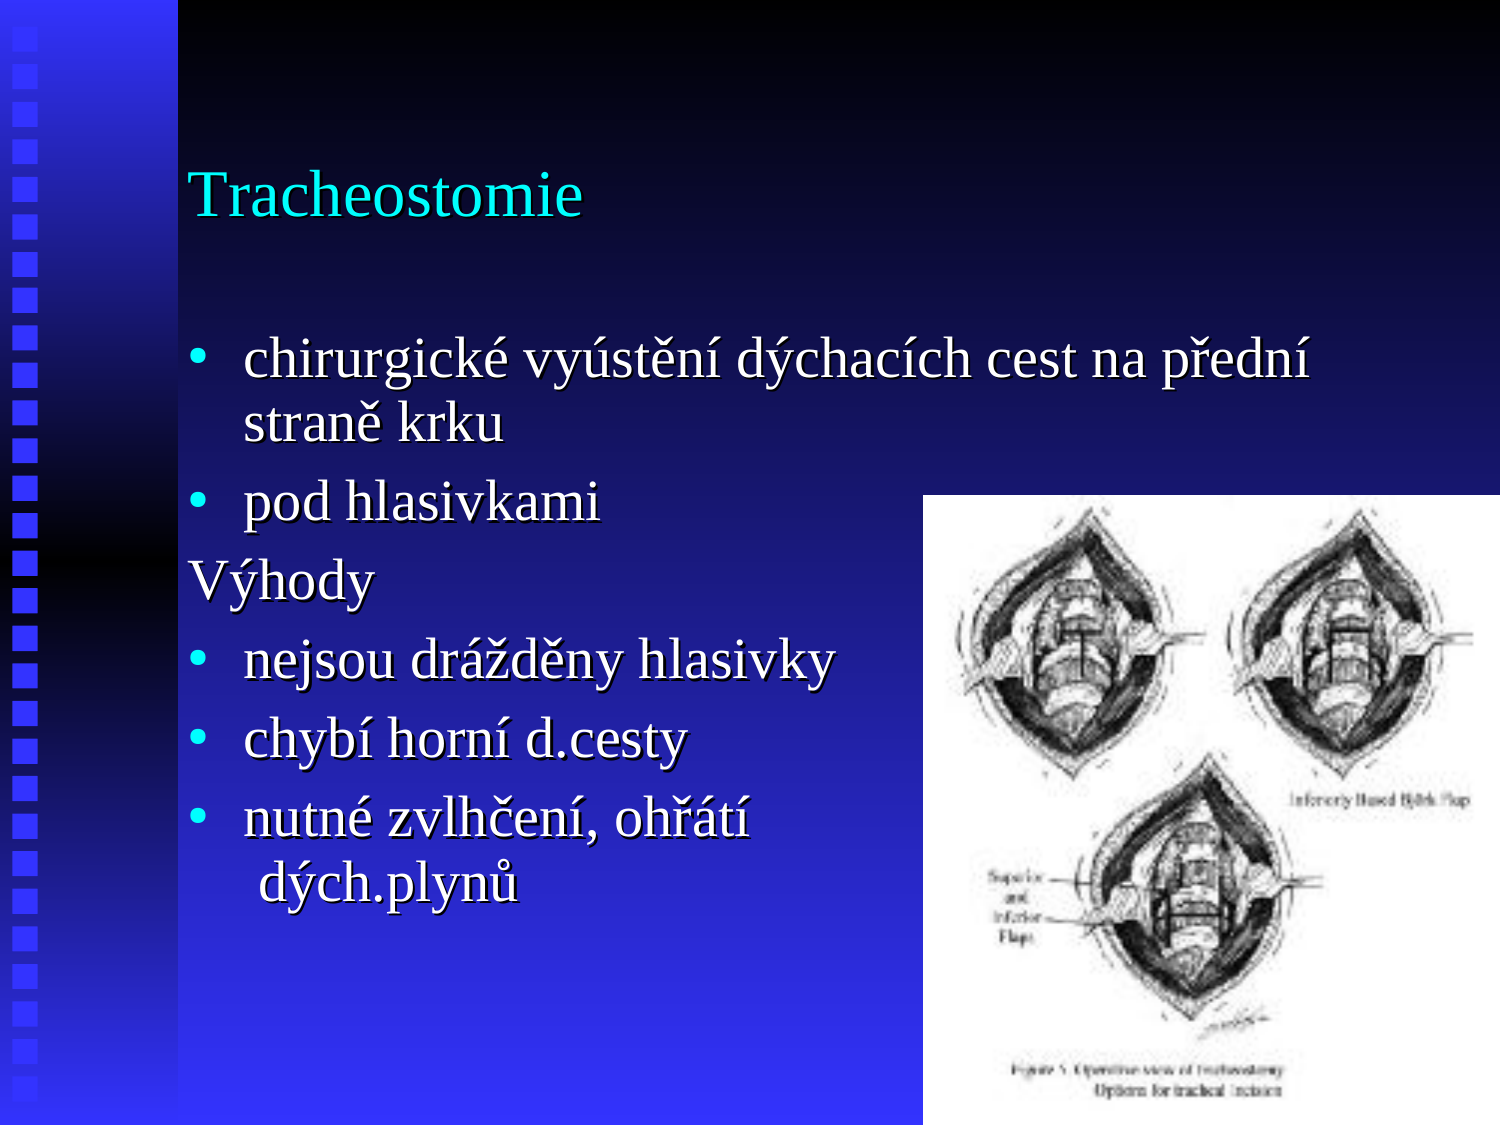

# Tracheostomie
chirurgické vyústění dýchacích cest na přední straně krku
pod hlasivkami
Výhody
nejsou drážděny hlasivky
chybí horní d.cesty
nutné zvlhčení, ohřátí
 dých.plynů